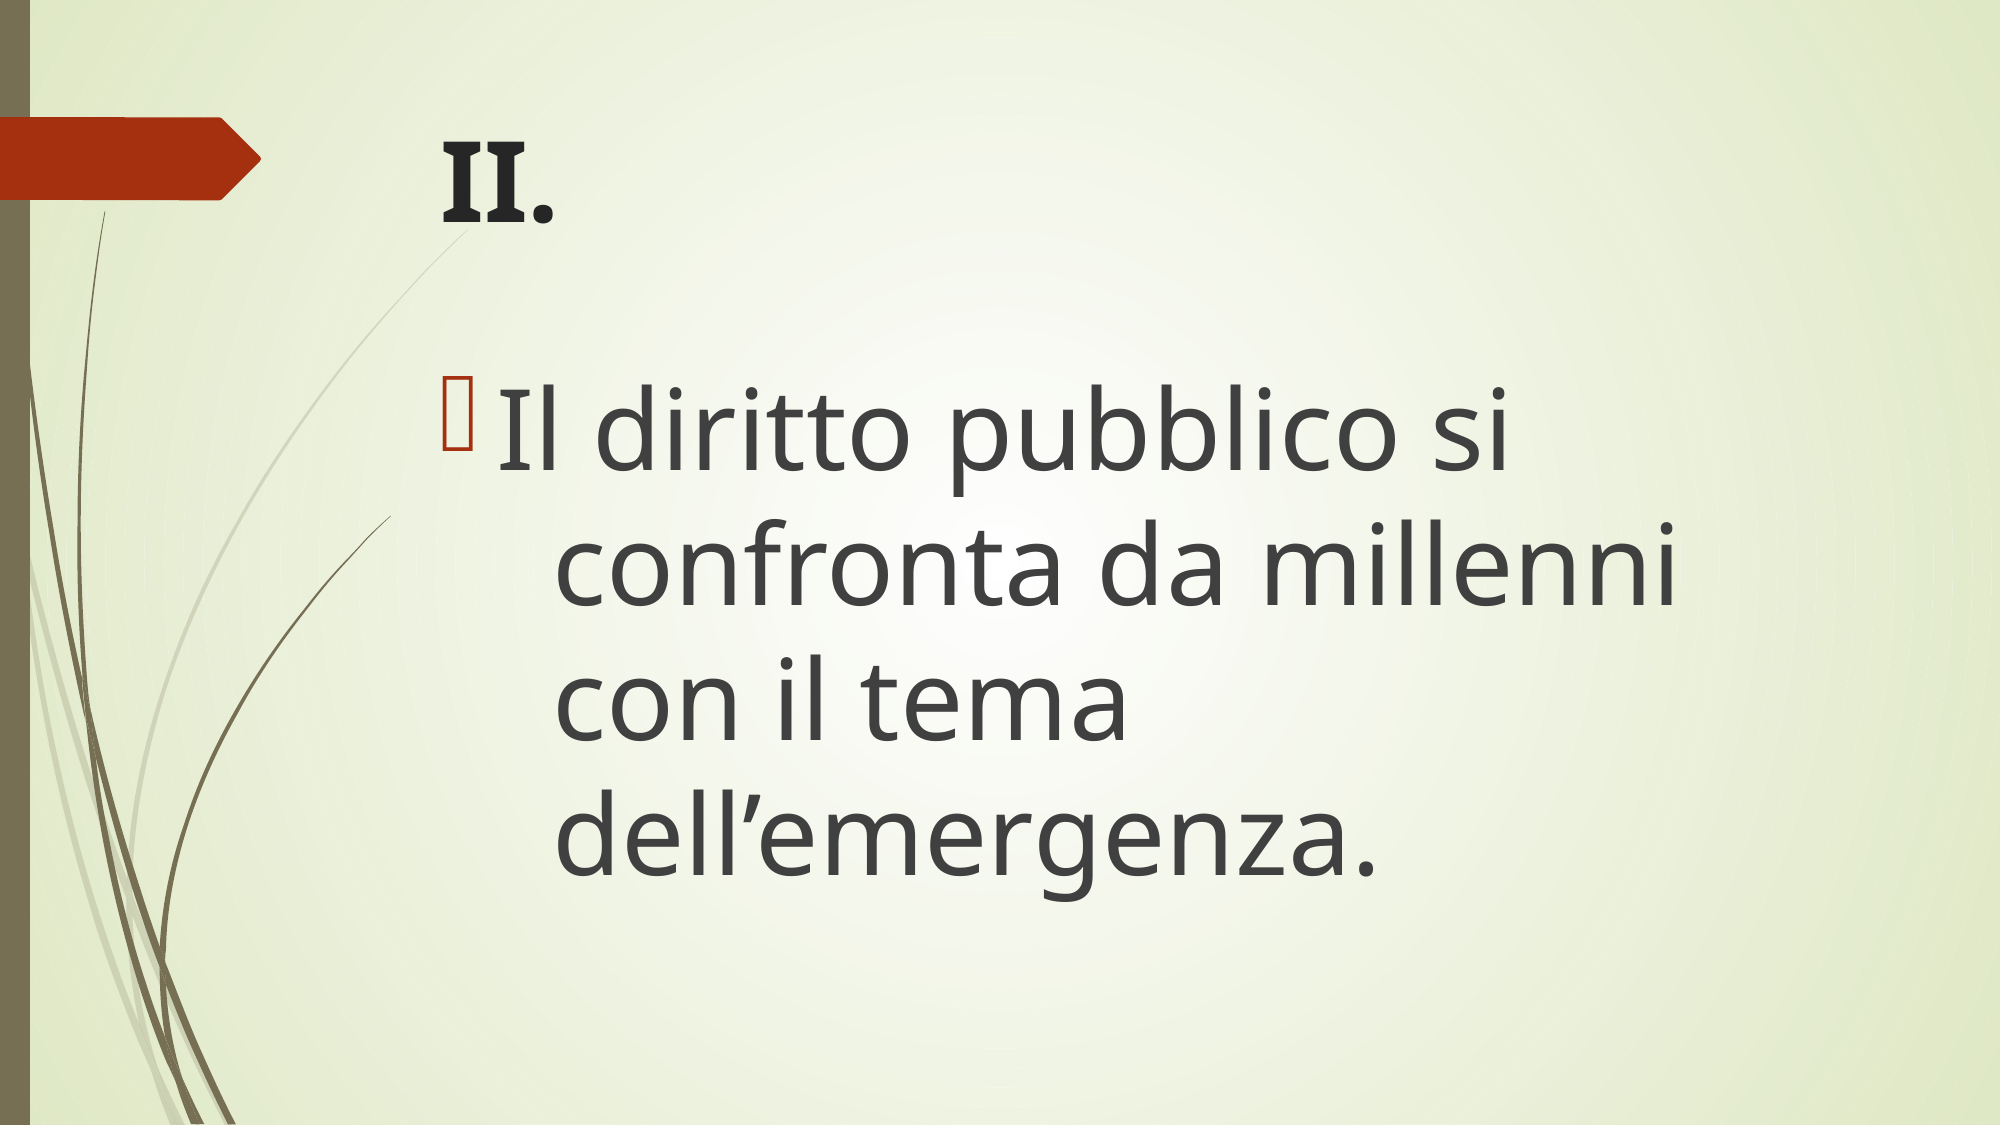

# II.
Il diritto pubblico si confronta da millenni con il tema dell’emergenza.